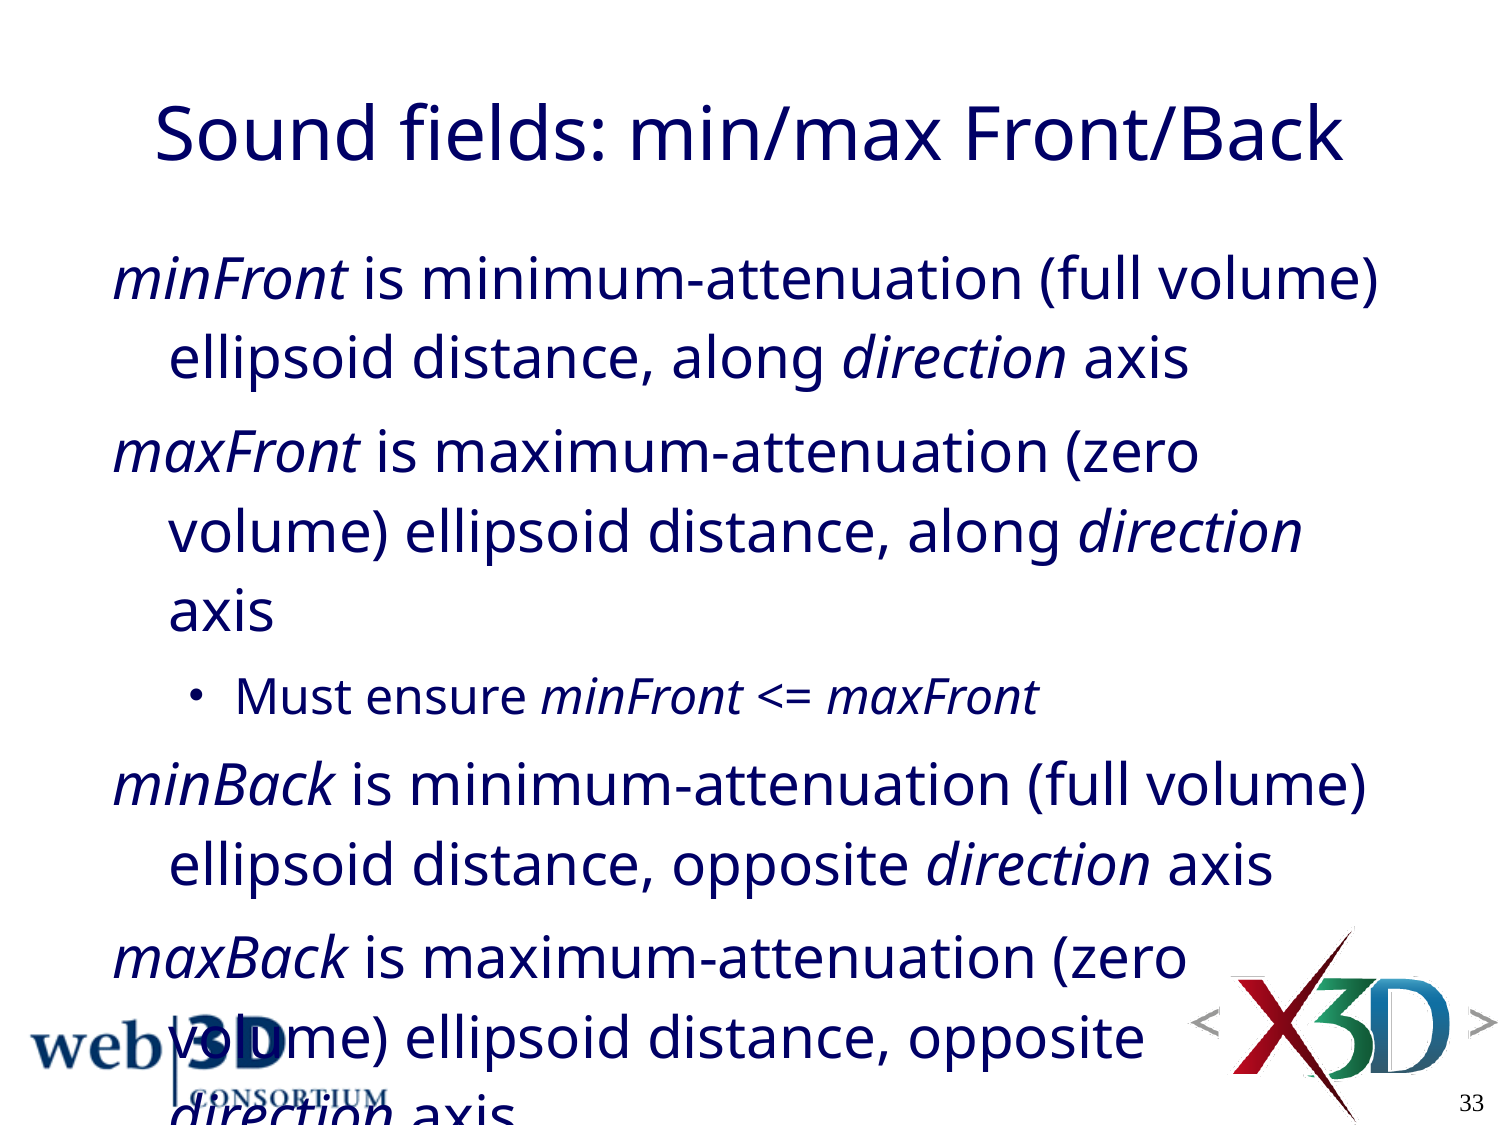

# Sound fields: min/max Front/Back
minFront is minimum-attenuation (full volume) ellipsoid distance, along direction axis
maxFront is maximum-attenuation (zero volume) ellipsoid distance, along direction axis
Must ensure minFront <= maxFront
minBack is minimum-attenuation (full volume) ellipsoid distance, opposite direction axis
maxBack is maximum-attenuation (zero volume) ellipsoid distance, opposite direction axis
Must ensure minBack <= maxBack